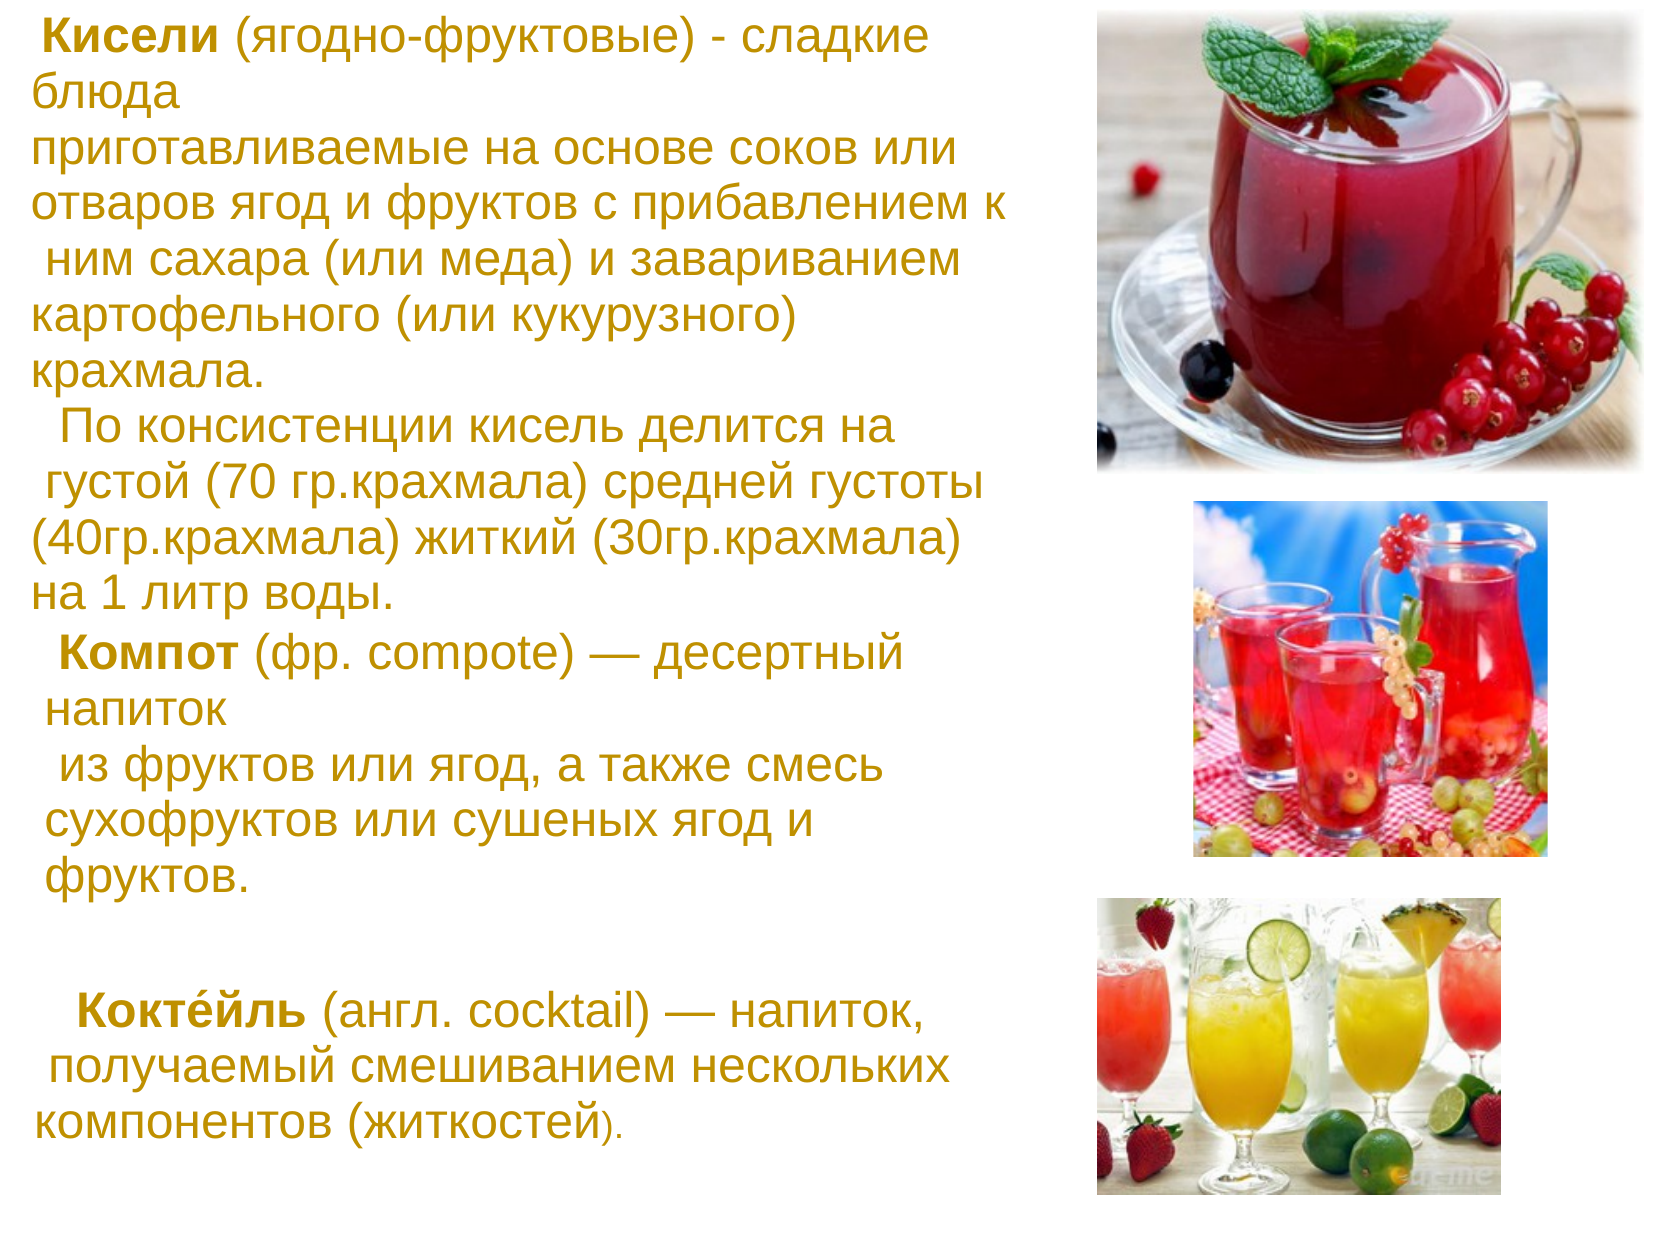

Кисели (ягодно-фруктовые) - сладкие блюда
приготавливаемые на основе соков или
отваров ягод и фруктов с прибавлением к
 ним сахара (или меда) и завариванием
картофельного (или кукурузного) крахмала.
 По консистенции кисель делится на
 густой (70 гр.крахмала) средней густоты
(40гр.крахмала) житкий (30гр.крахмала)
на 1 литр воды.
 Компот (фр. compote) — десертный напиток
 из фруктов или ягод, а также смесь
сухофруктов или сушеных ягод и фруктов.
 Кокте́йль (англ. cocktail) — напиток,
 получаемый смешиванием нескольких
компонентов (житкостей).